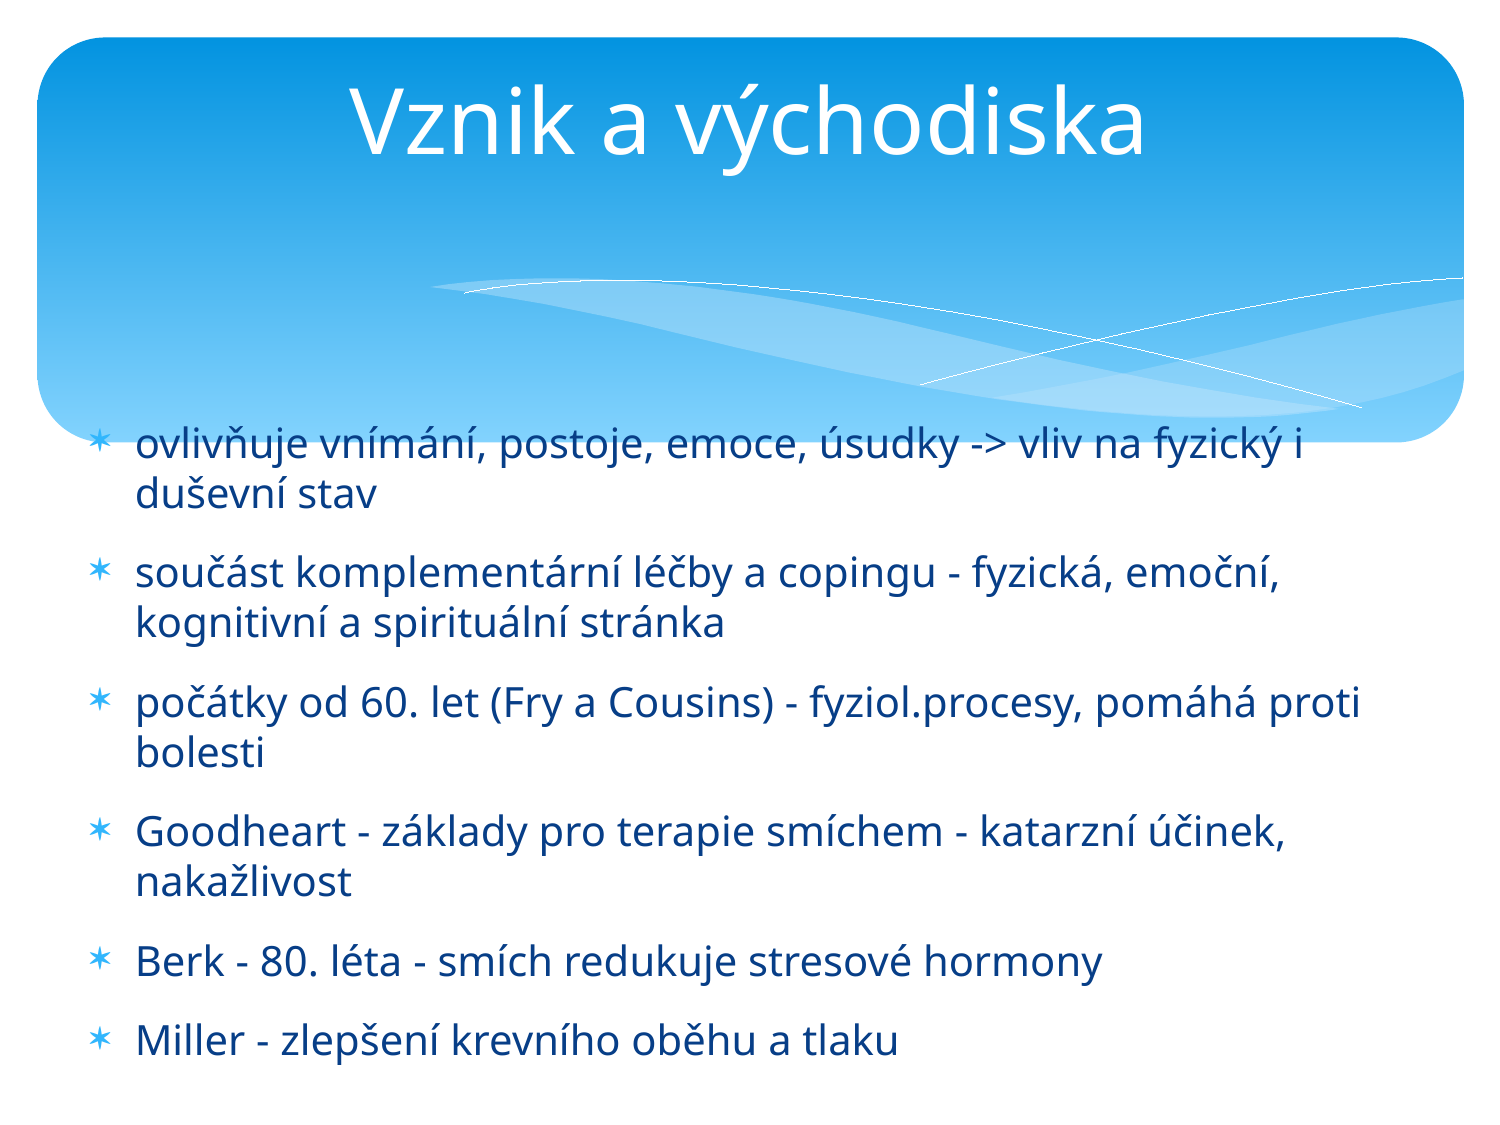

Vznik a východiska
# ovlivňuje vnímání, postoje, emoce, úsudky -> vliv na fyzický i duševní stav
součást komplementární léčby a copingu - fyzická, emoční, kognitivní a spirituální stránka
počátky od 60. let (Fry a Cousins) - fyziol.procesy, pomáhá proti bolesti
Goodheart - základy pro terapie smíchem - katarzní účinek, nakažlivost
Berk - 80. léta - smích redukuje stresové hormony
Miller - zlepšení krevního oběhu a tlaku